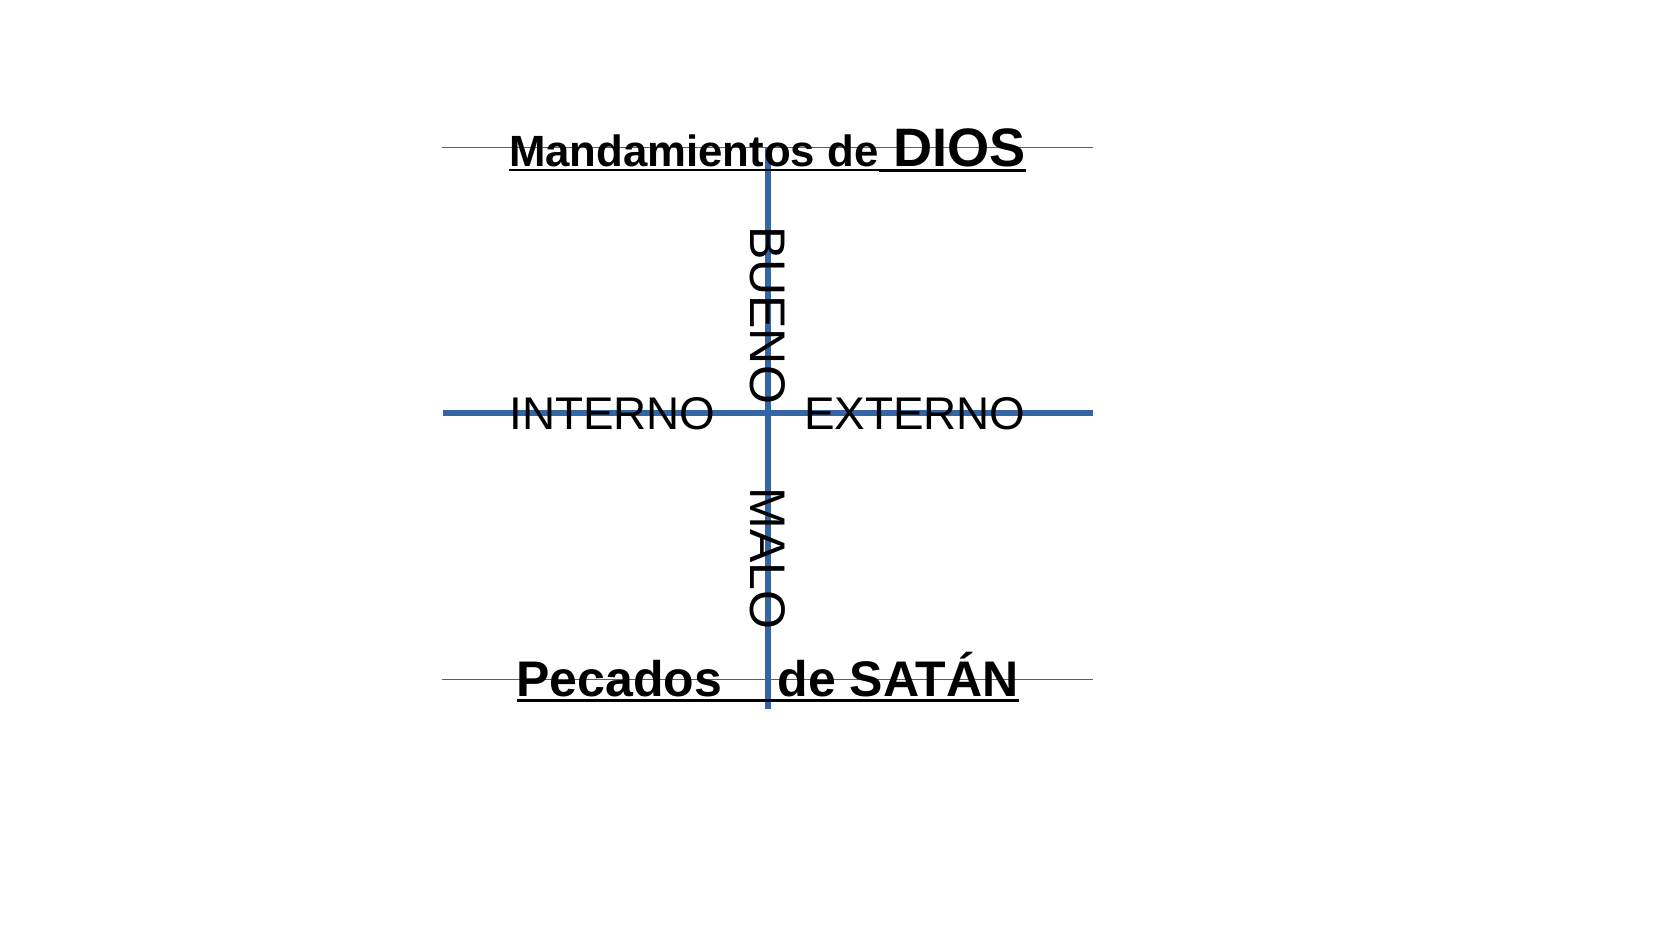

Mandamientos de DIOS
BUENO MALO
INTERNO EXTERNO
Pecados de SATÁN